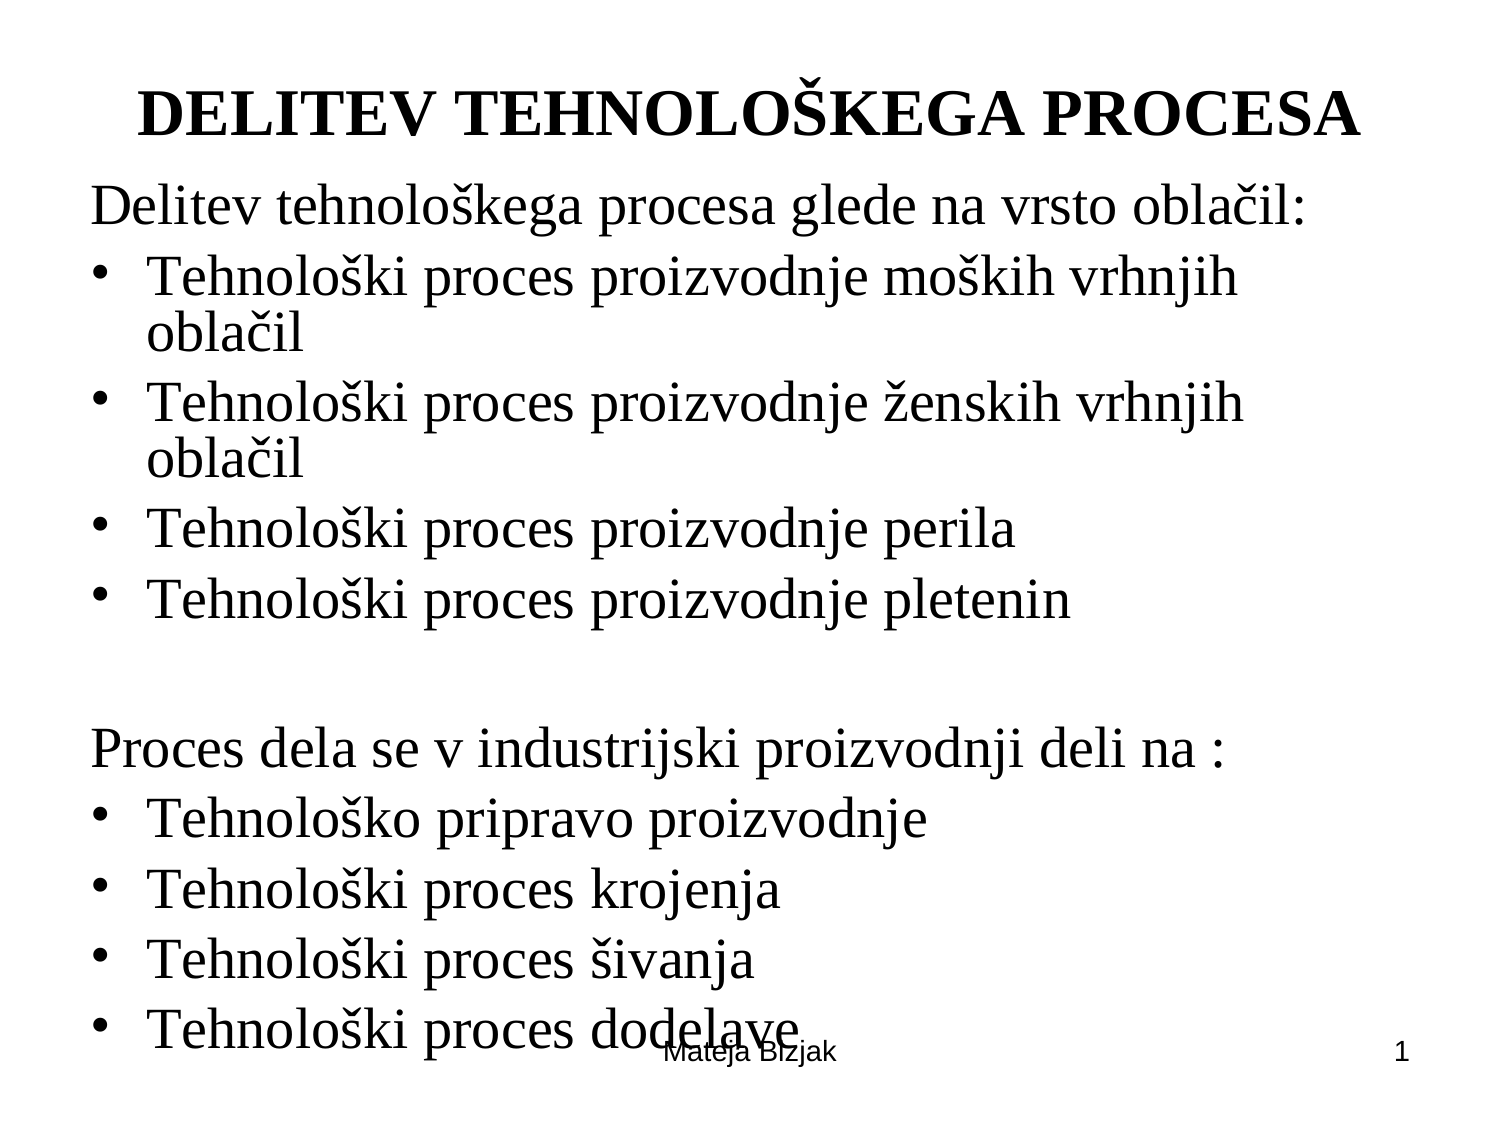

# DELITEV TEHNOLOŠKEGA PROCESA
Delitev tehnološkega procesa glede na vrsto oblačil:
Tehnološki proces proizvodnje moških vrhnjih oblačil
Tehnološki proces proizvodnje ženskih vrhnjih oblačil
Tehnološki proces proizvodnje perila
Tehnološki proces proizvodnje pletenin
Proces dela se v industrijski proizvodnji deli na :
Tehnološko pripravo proizvodnje
Tehnološki proces krojenja
Tehnološki proces šivanja
Tehnološki proces dodelave
Mateja Bizjak